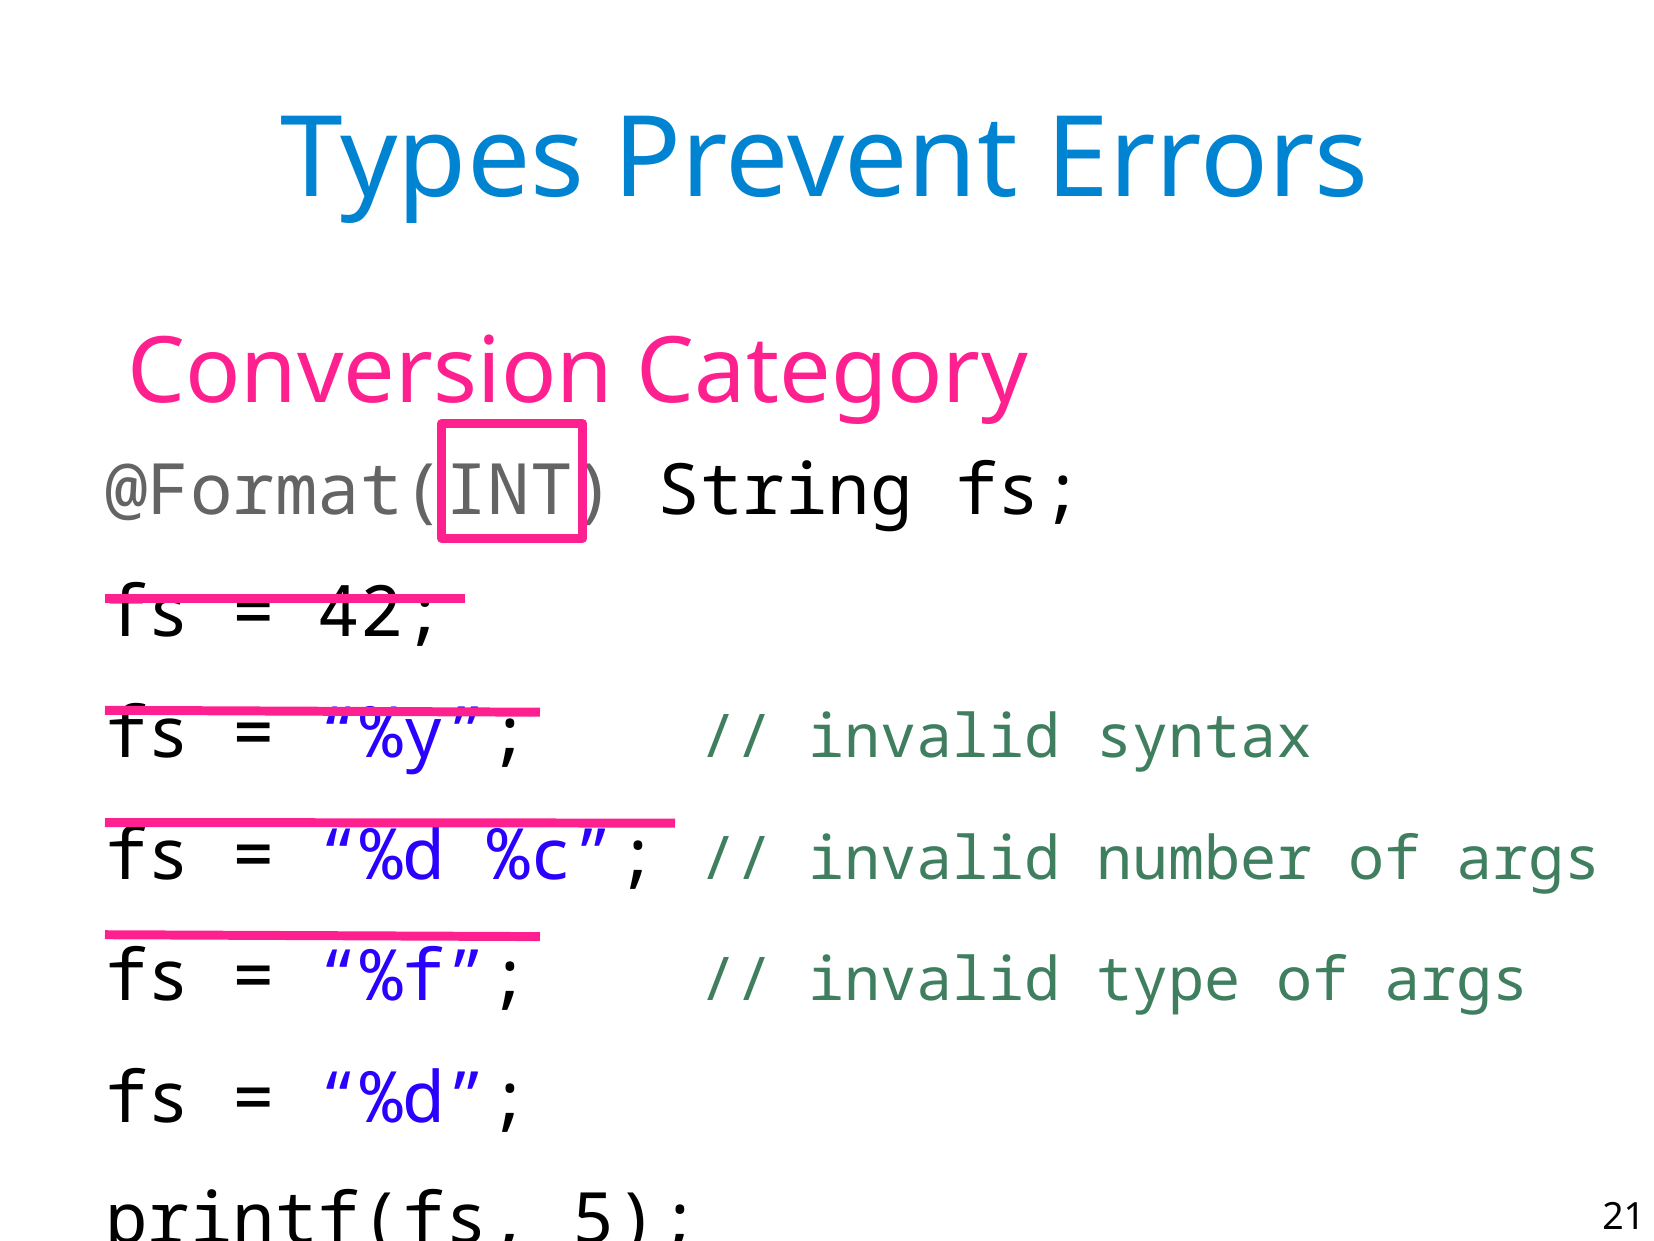

# Types Prevent Errors
Conversion Category
@Format(INT) String fs;
fs = 42;
fs = “%y”; // invalid syntax
fs = “%d %c”; // invalid number of args
fs = “%f”; // invalid type of args
fs = “%d”;
printf(fs, 5);
21